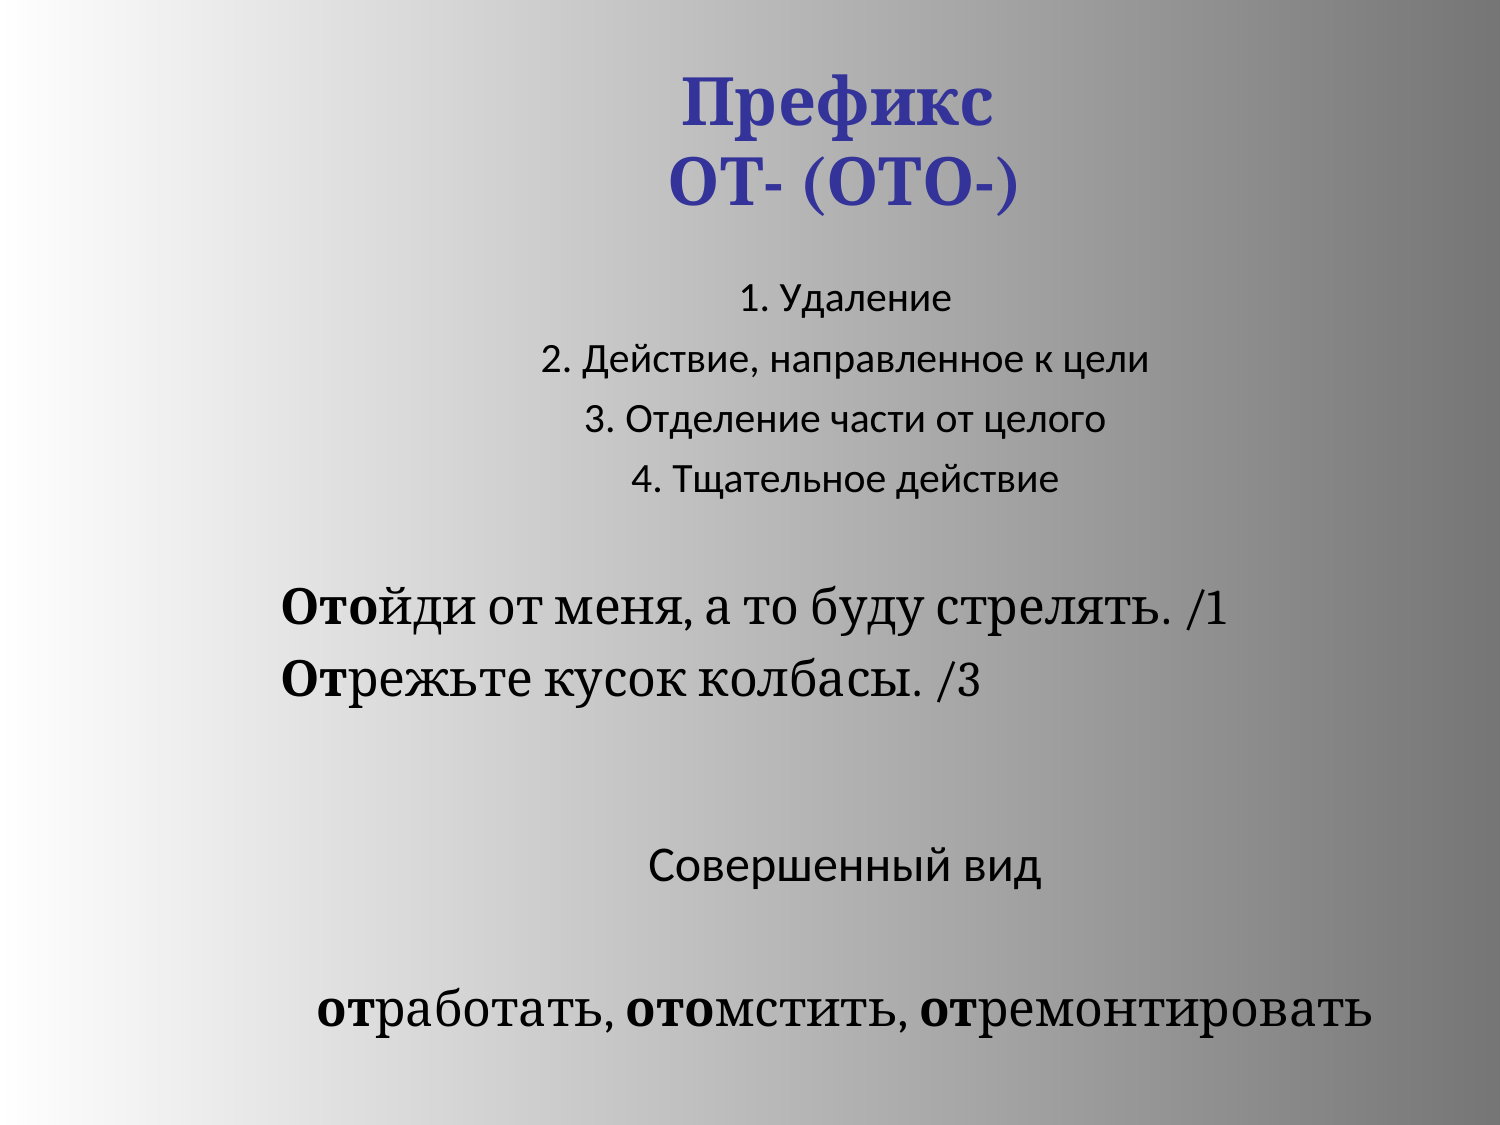

# Префикс ОТ- (ОТО-)
1. Удаление
2. Действие, направленное к цели
3. Отделение части от целого
4. Тщательное действие
Отойди от меня, а то буду стрелять. /1
Отрежьте кусок колбасы. /3
Совершенный вид
отработать, отомстить, отремонтировать